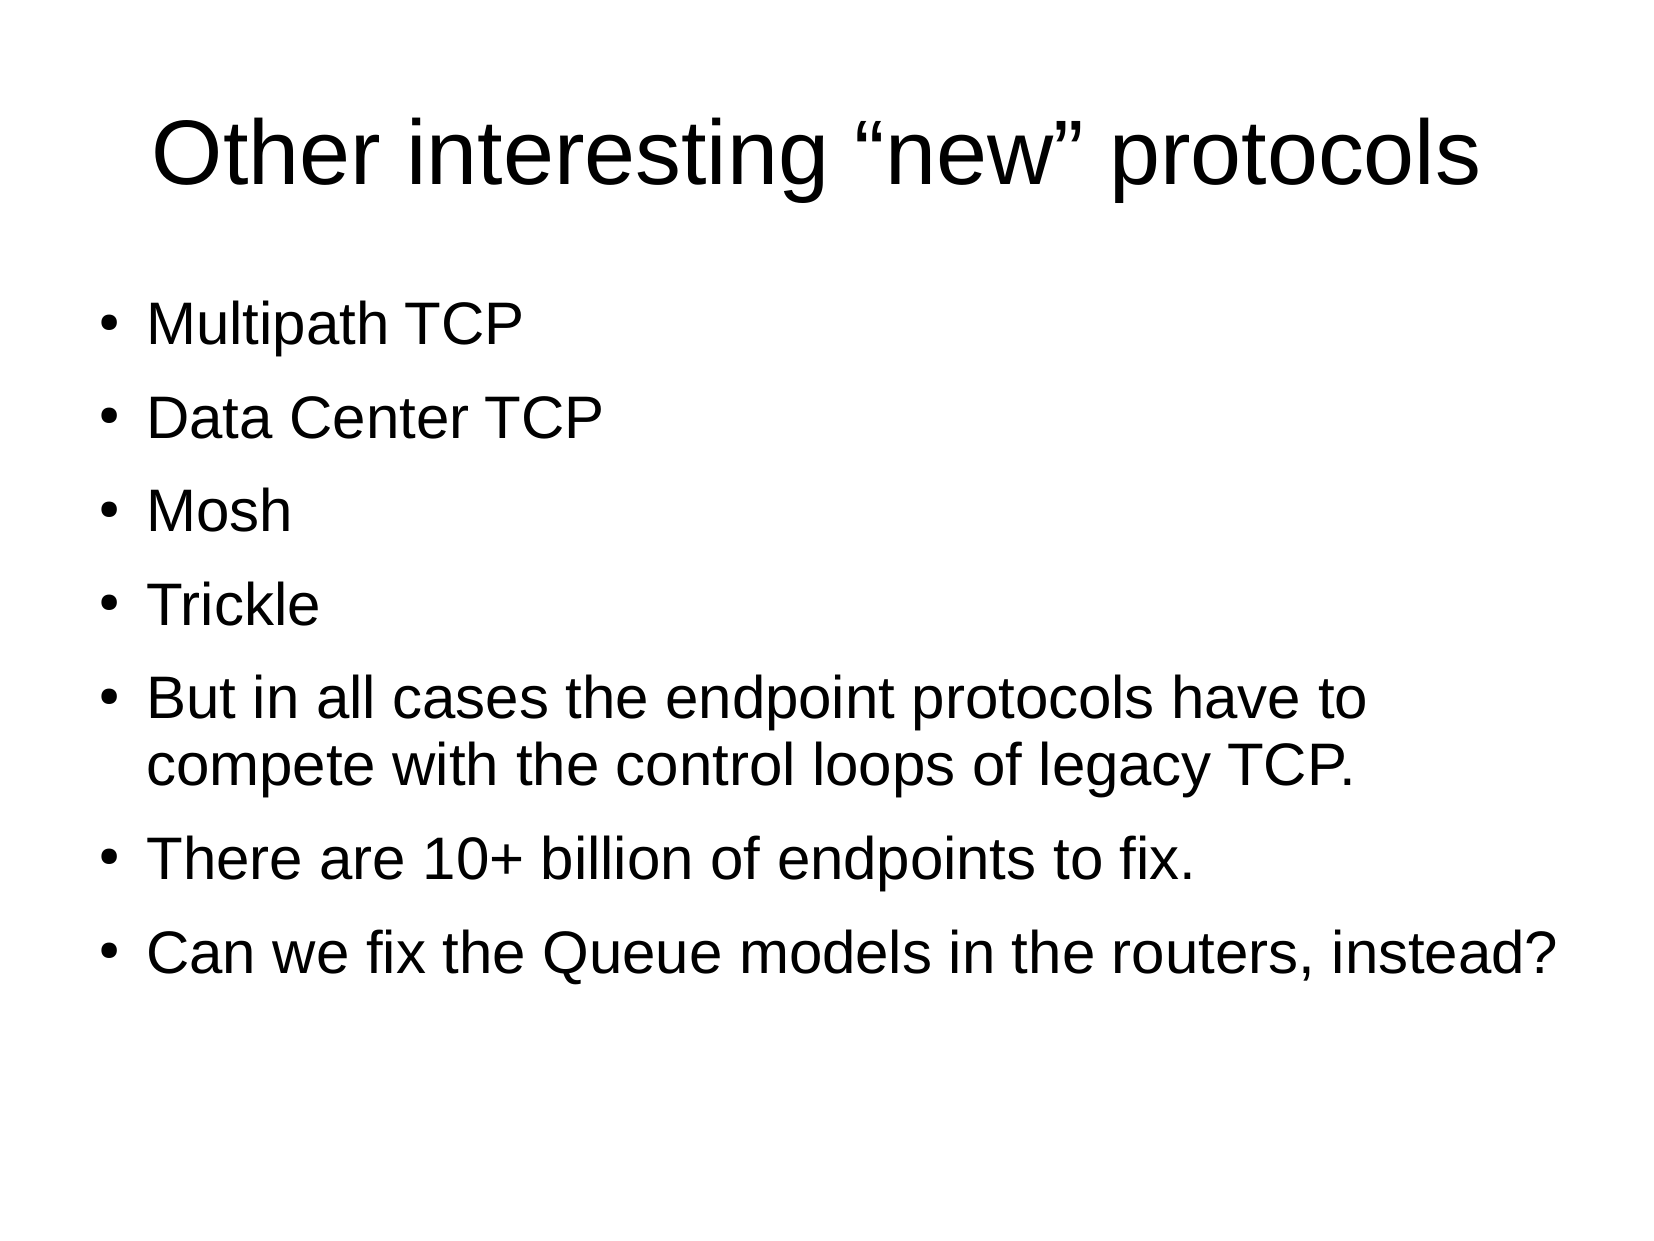

# Other interesting “new” protocols
Multipath TCP
Data Center TCP
Mosh
Trickle
But in all cases the endpoint protocols have to compete with the control loops of legacy TCP.
There are 10+ billion of endpoints to fix.
Can we fix the Queue models in the routers, instead?